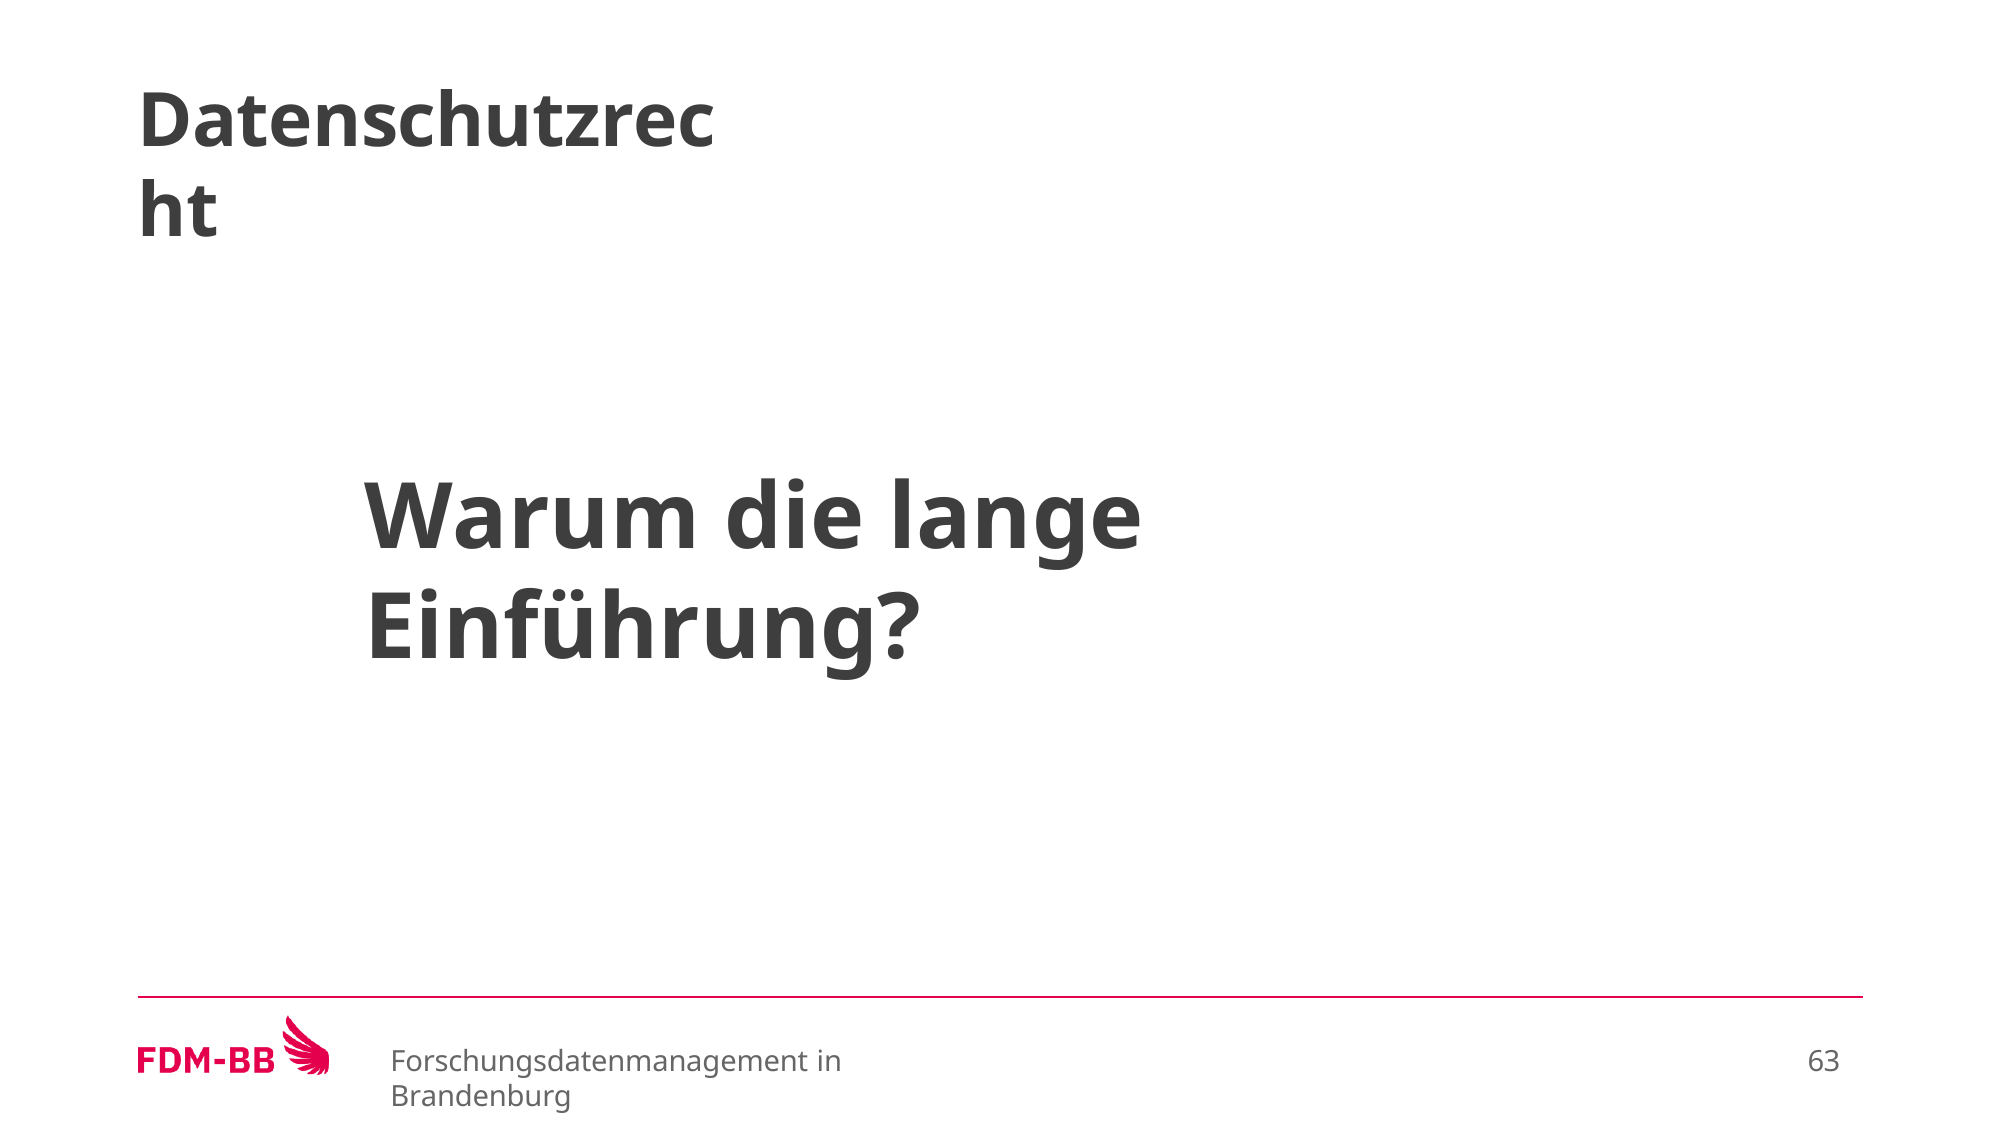

Datenschutzrecht
Warum die lange Einführung?
Forschungsdatenmanagement in Brandenburg
63